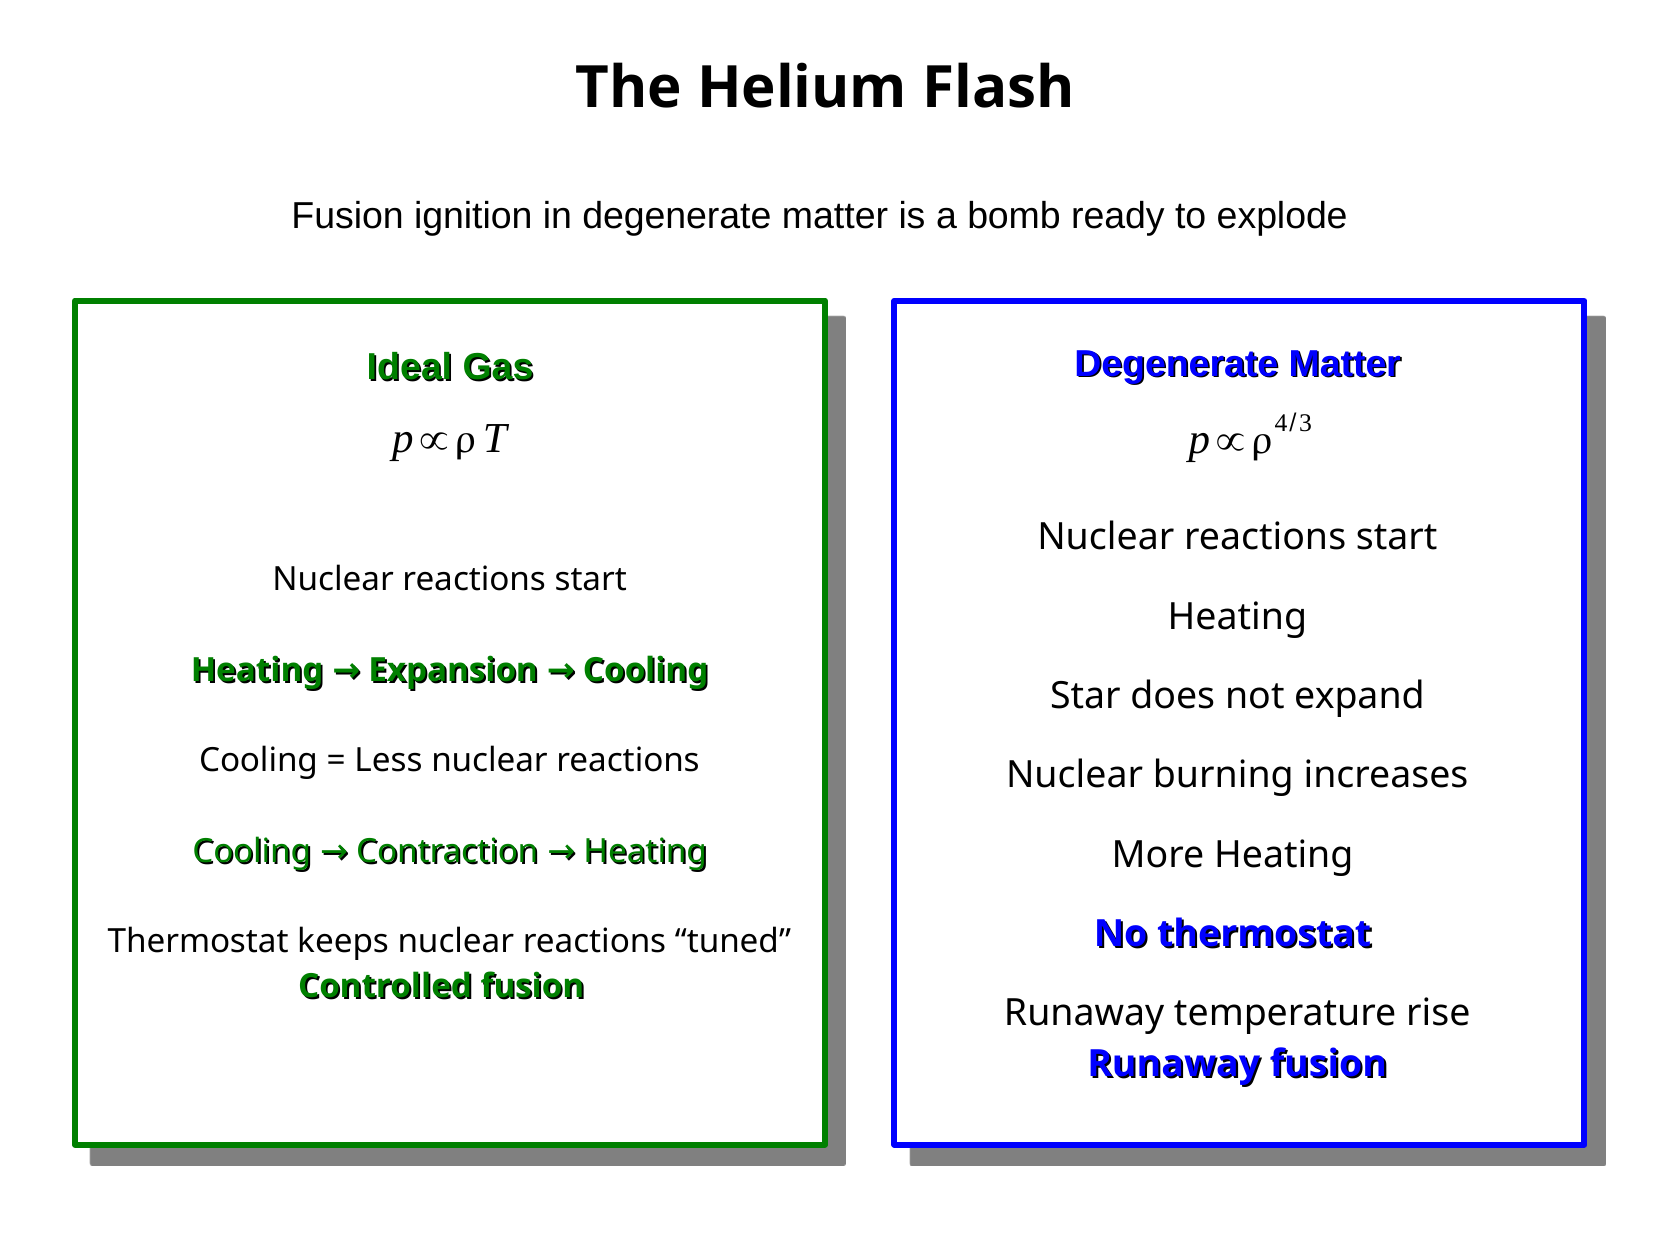

The Helium Flash
Fusion ignition in degenerate matter is a bomb ready to explode
Degenerate Matter
Nuclear reactions start
Heating
Star does not expand
Nuclear burning increases
More Heating
No thermostat
Runaway temperature rise
Runaway fusion
Ideal Gas
Nuclear reactions start
Heating → Expansion → Cooling
Cooling = Less nuclear reactions
Cooling → Contraction → Heating
Thermostat keeps nuclear reactions “tuned”
Controlled fusion